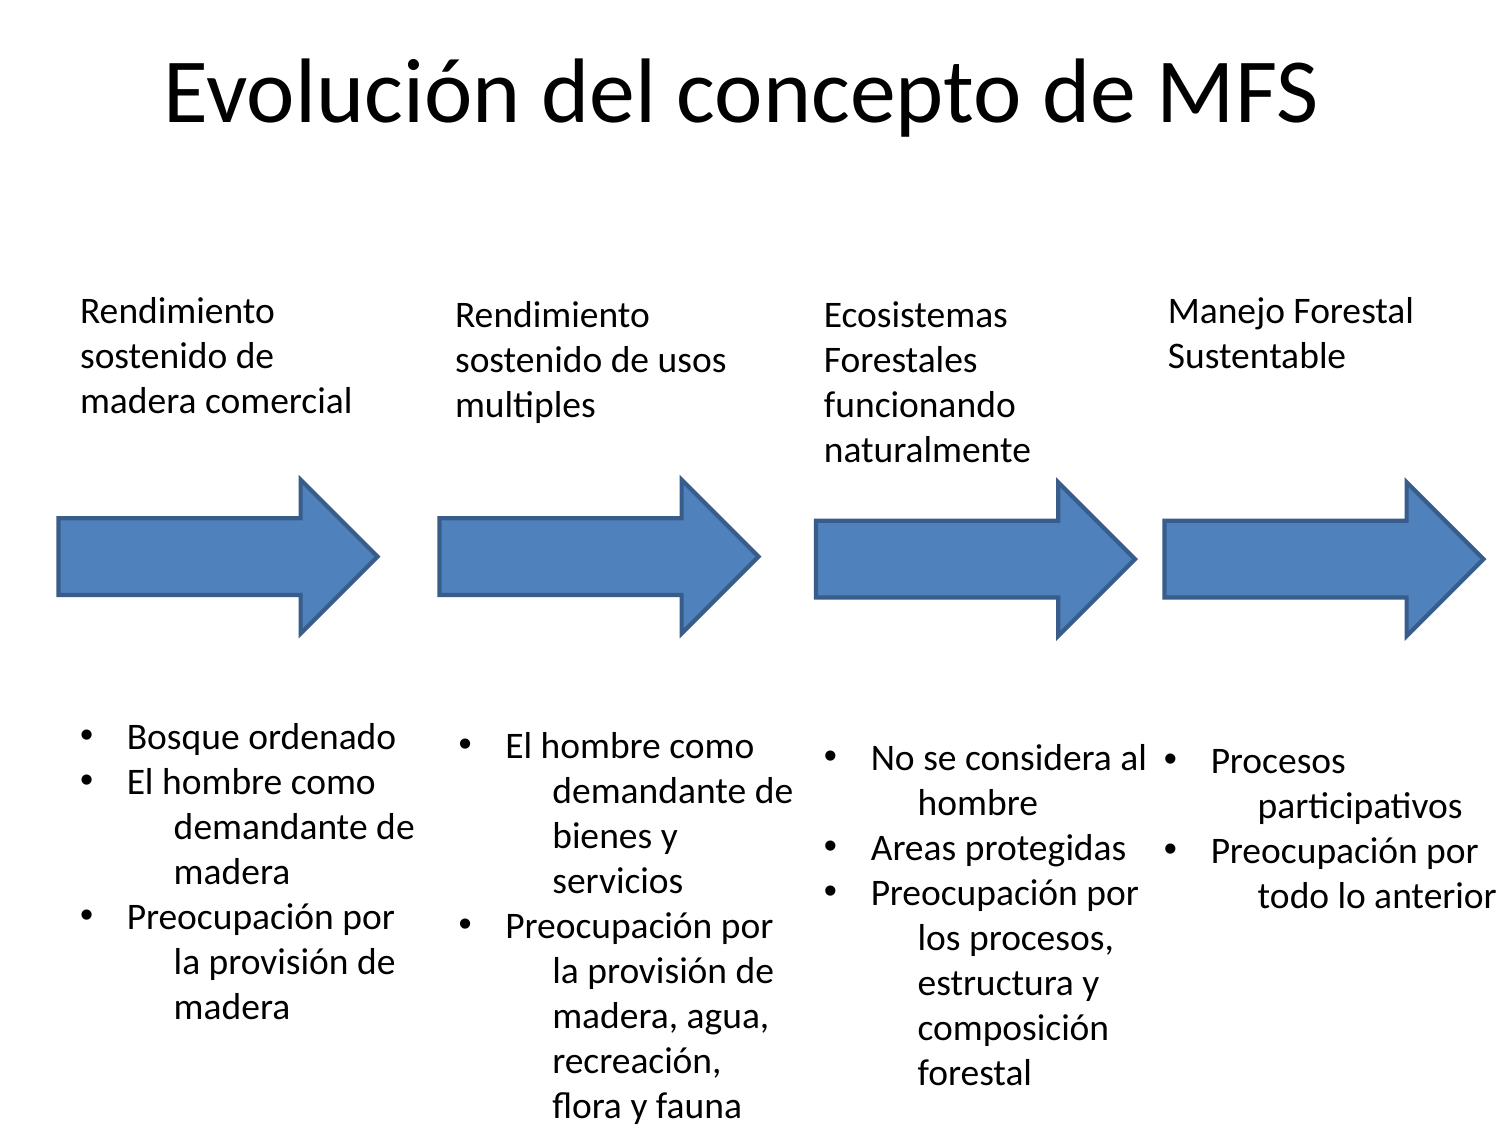

# Evolución del concepto de MFS
Rendimiento sostenido de madera comercial
Manejo Forestal Sustentable
Rendimiento sostenido de usos multiples
Ecosistemas Forestales funcionando naturalmente
Bosque ordenado
El hombre como demandante de madera
Preocupación por la provisión de madera
El hombre como demandante de bienes y servicios
Preocupación por la provisión de madera, agua, recreación, flora y fauna silvestre
No se considera al hombre
Areas protegidas
Preocupación por los procesos, estructura y composición forestal
Procesos participativos
Preocupación por todo lo anterior